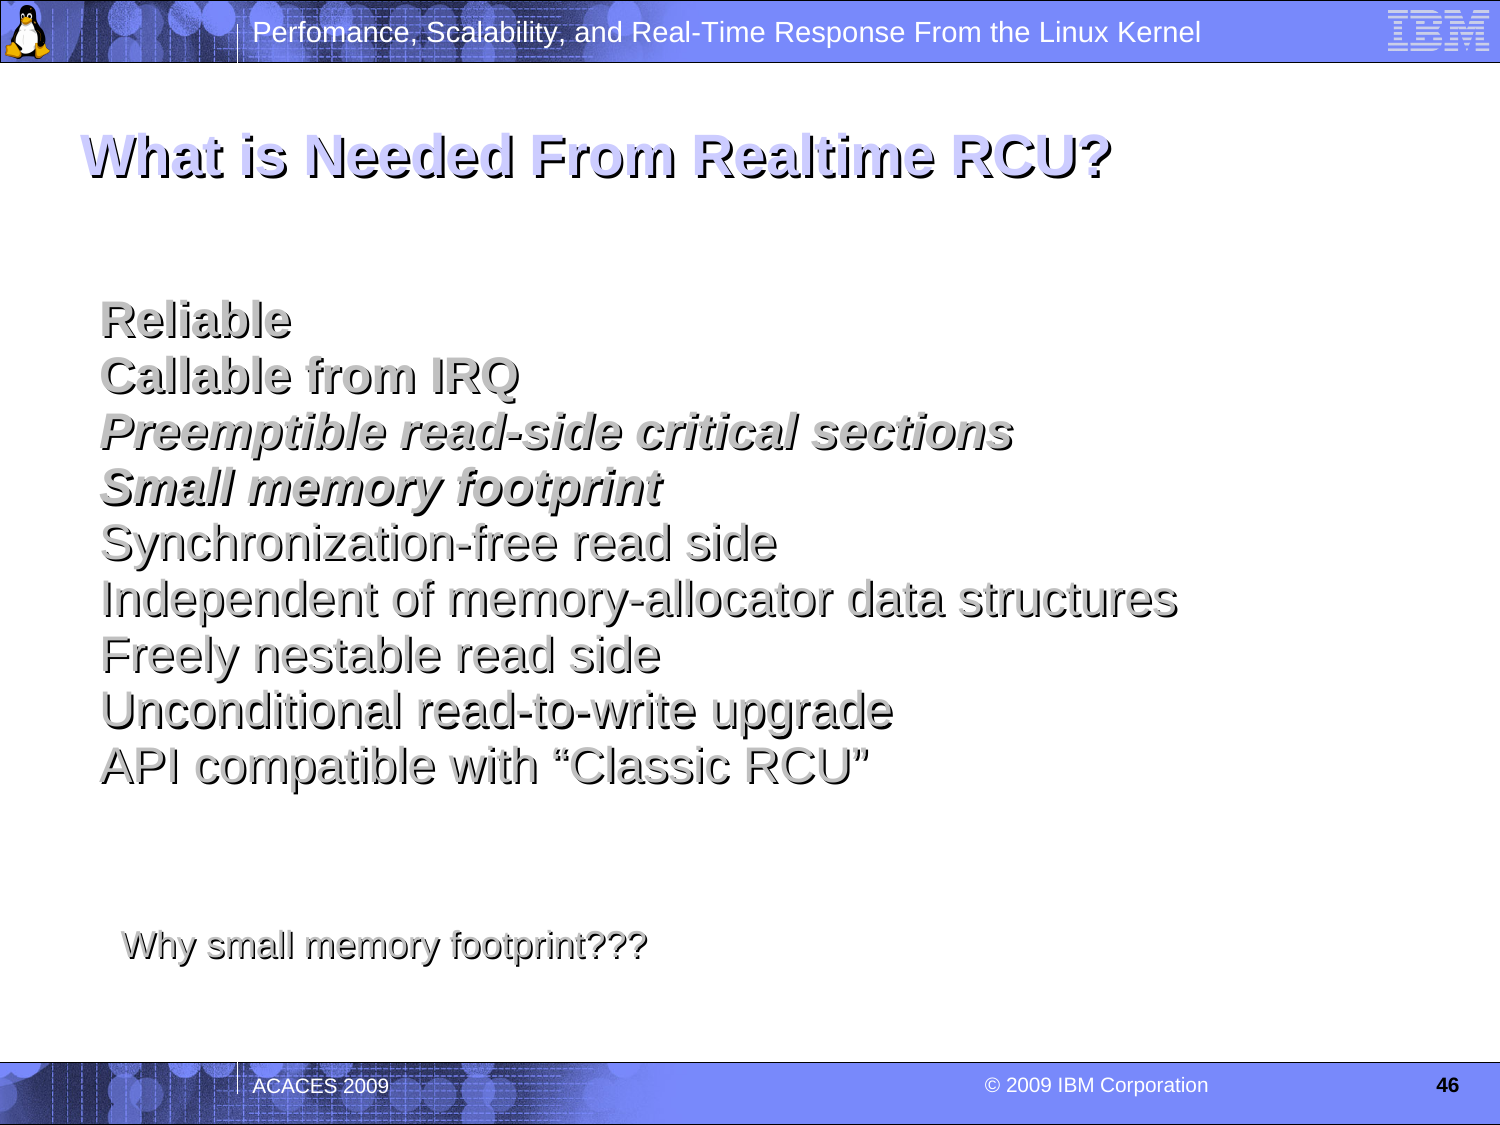

# What is Needed From Realtime RCU?
Reliable
Callable from IRQ
Preemptible read-side critical sections
Small memory footprint
Synchronization-free read side
Independent of memory-allocator data structures
Freely nestable read side
Unconditional read-to-write upgrade
API compatible with “Classic RCU”
Why small memory footprint???
46